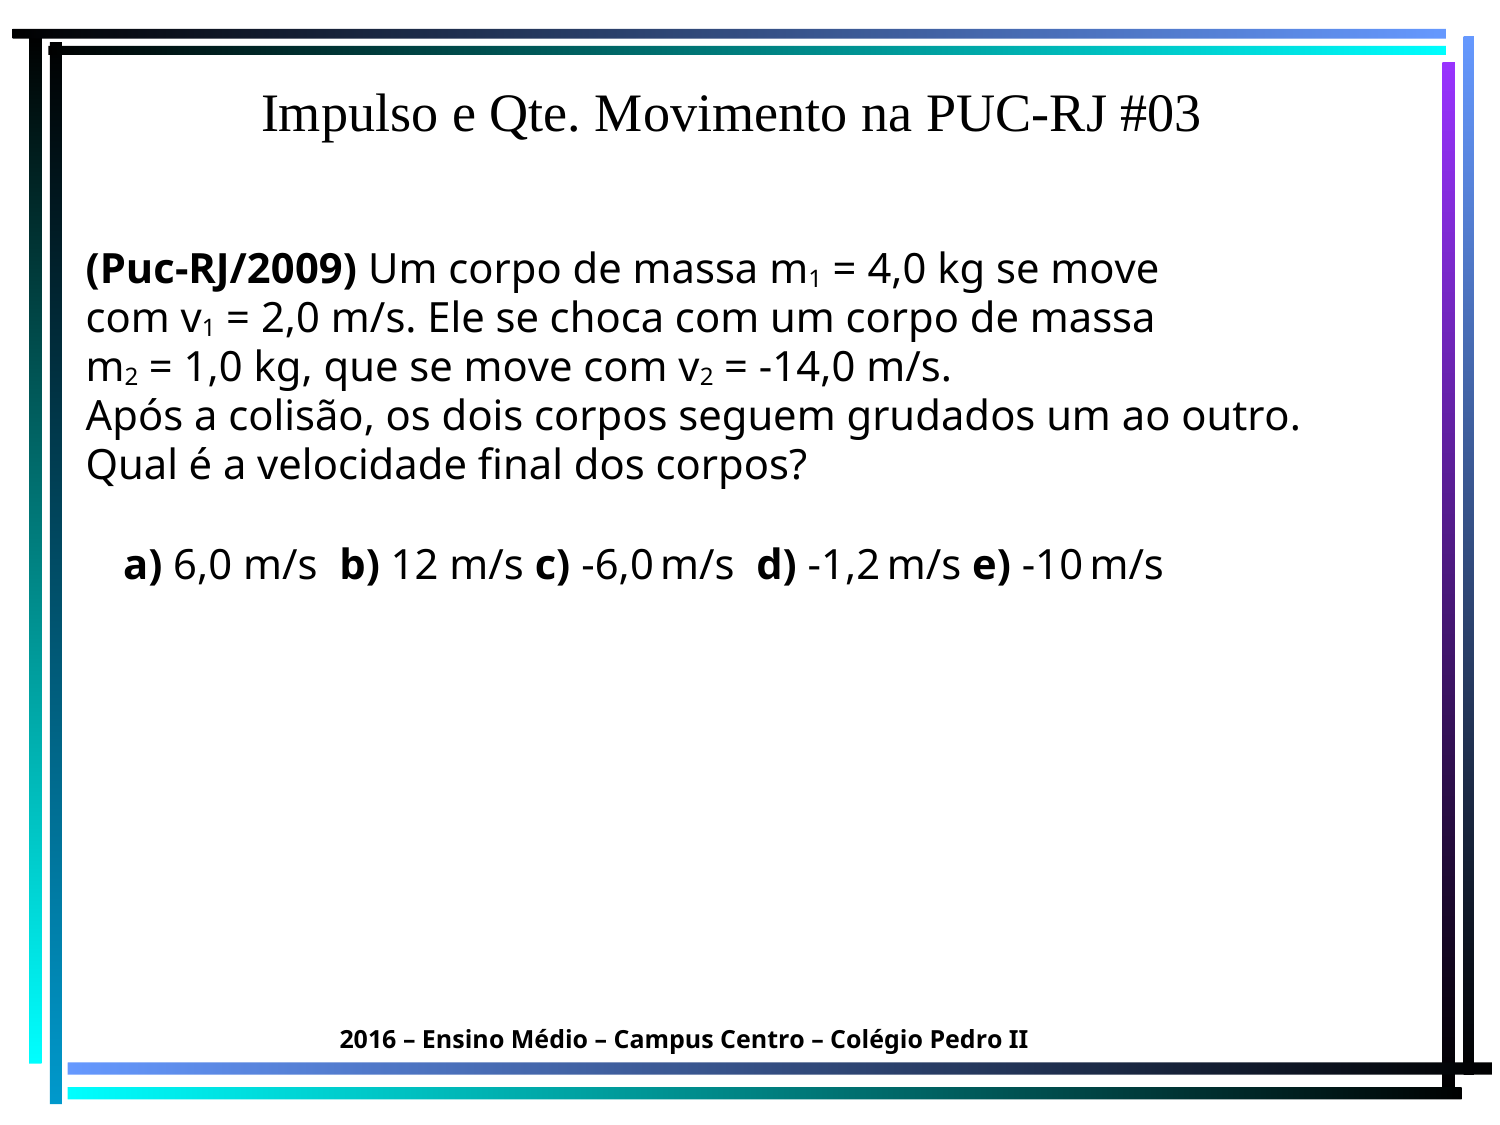

# Impulso e Qte. Movimento na PUC-RJ #03
(Puc-RJ/2009) Um corpo de massa m1 = 4,0 kg se move
com v1 = 2,0 m/s. Ele se choca com um corpo de massa
m2 = 1,0 kg, que se move com v2 = -14,0 m/s.
Após a colisão, os dois corpos seguem grudados um ao outro.
Qual é a velocidade final dos corpos?
a) 6,0 m/s b) 12 m/s c) -6,0 m/s d) -1,2 m/s e) -10 m/s
2016 – Ensino Médio – Campus Centro – Colégio Pedro II